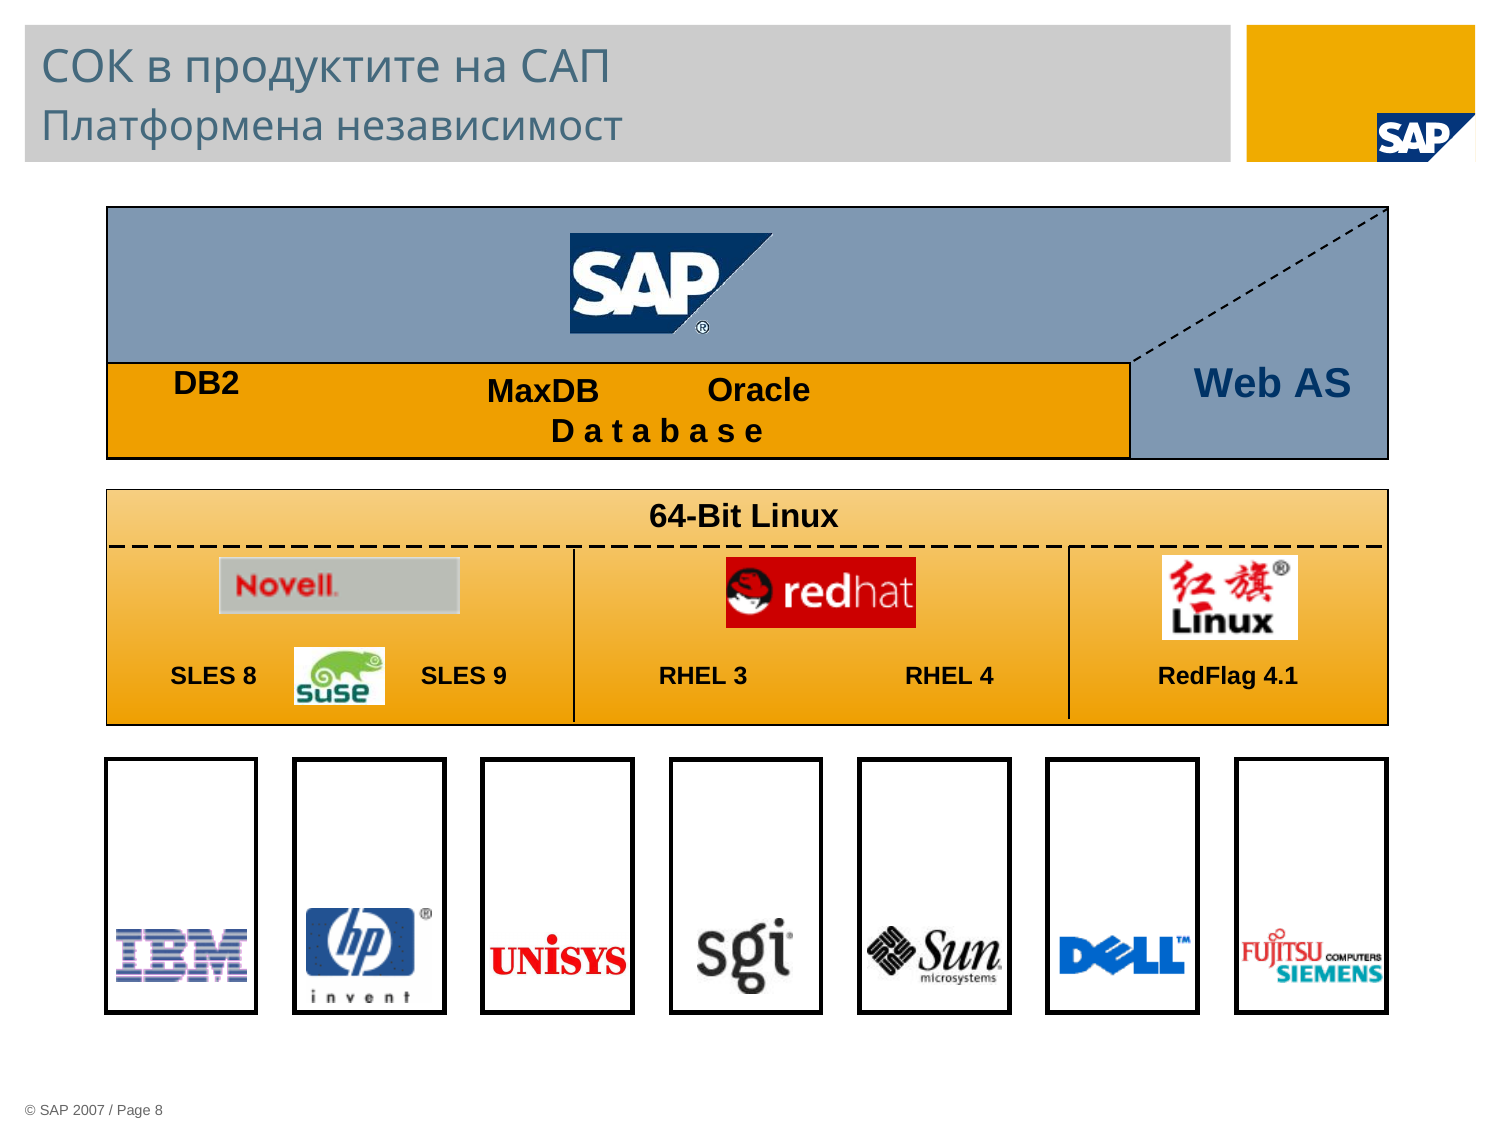

# СОК в продуктите на САП Платформена независимост
Web AS
DB2
Oracle
MaxDB
D a t a b a s e
64-Bit Linux
SLES 8
SLES 9
RHEL 3
RHEL 4
RedFlag 4.1
8